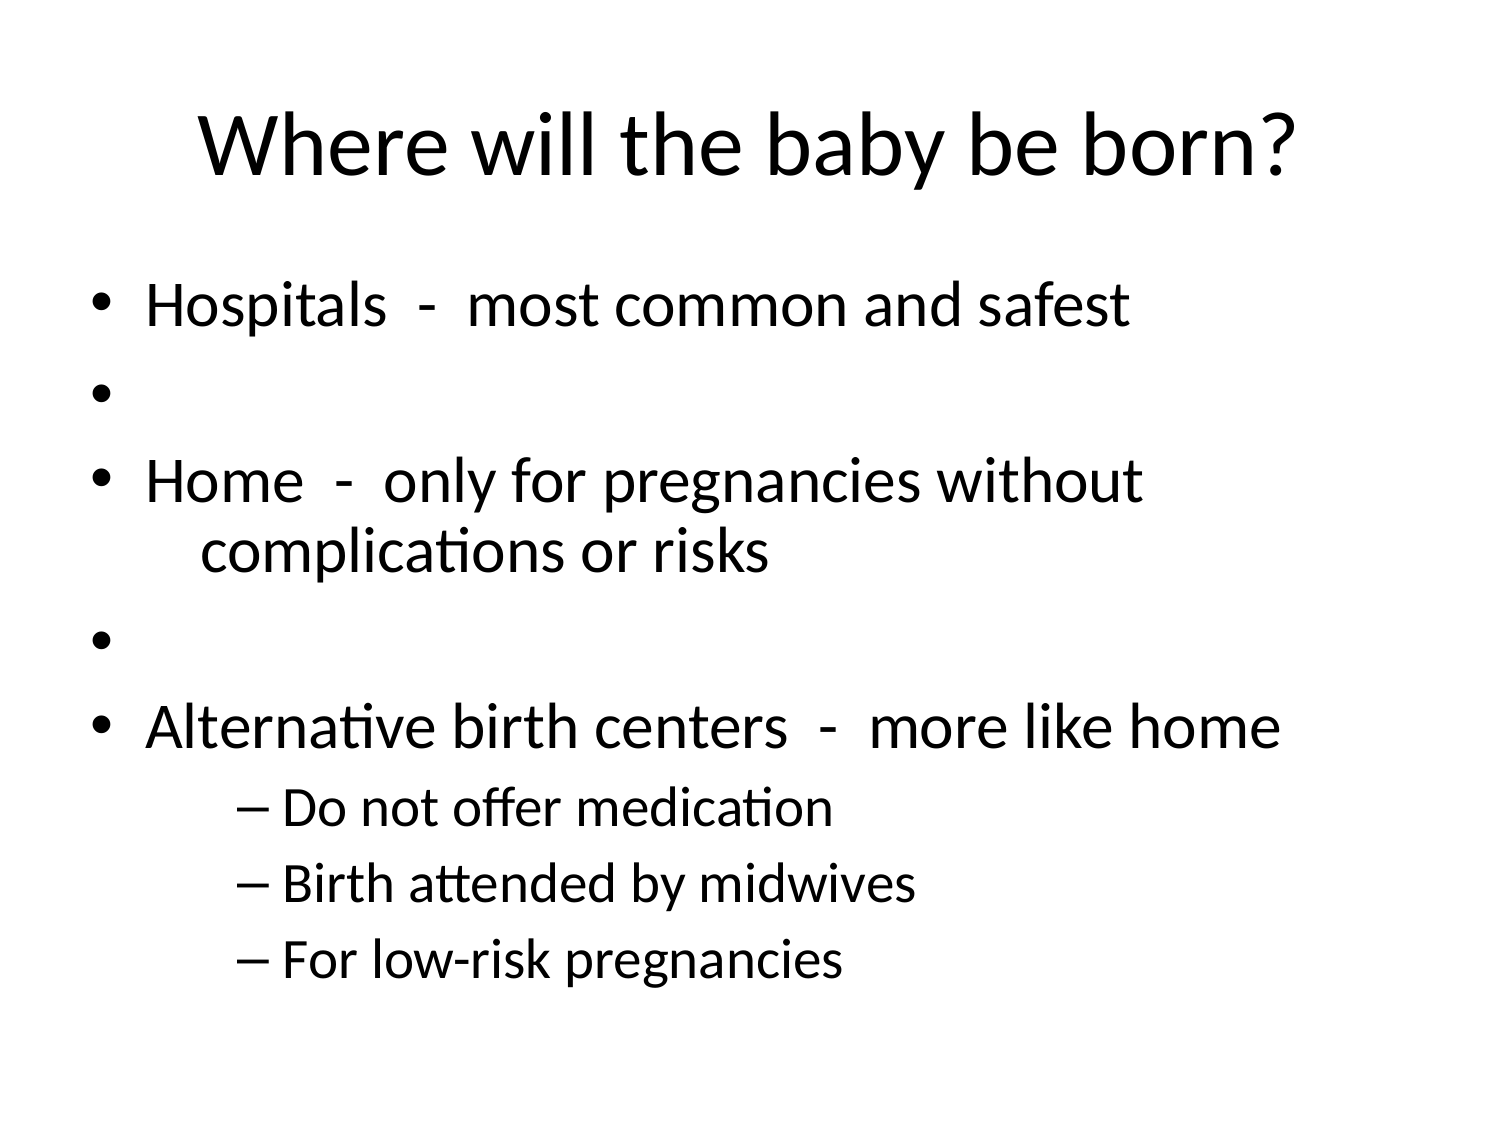

# Where will the baby be born?
Hospitals - most common and safest
Home - only for pregnancies without complications or risks
Alternative birth centers - more like home
Do not offer medication
Birth attended by midwives
For low-risk pregnancies